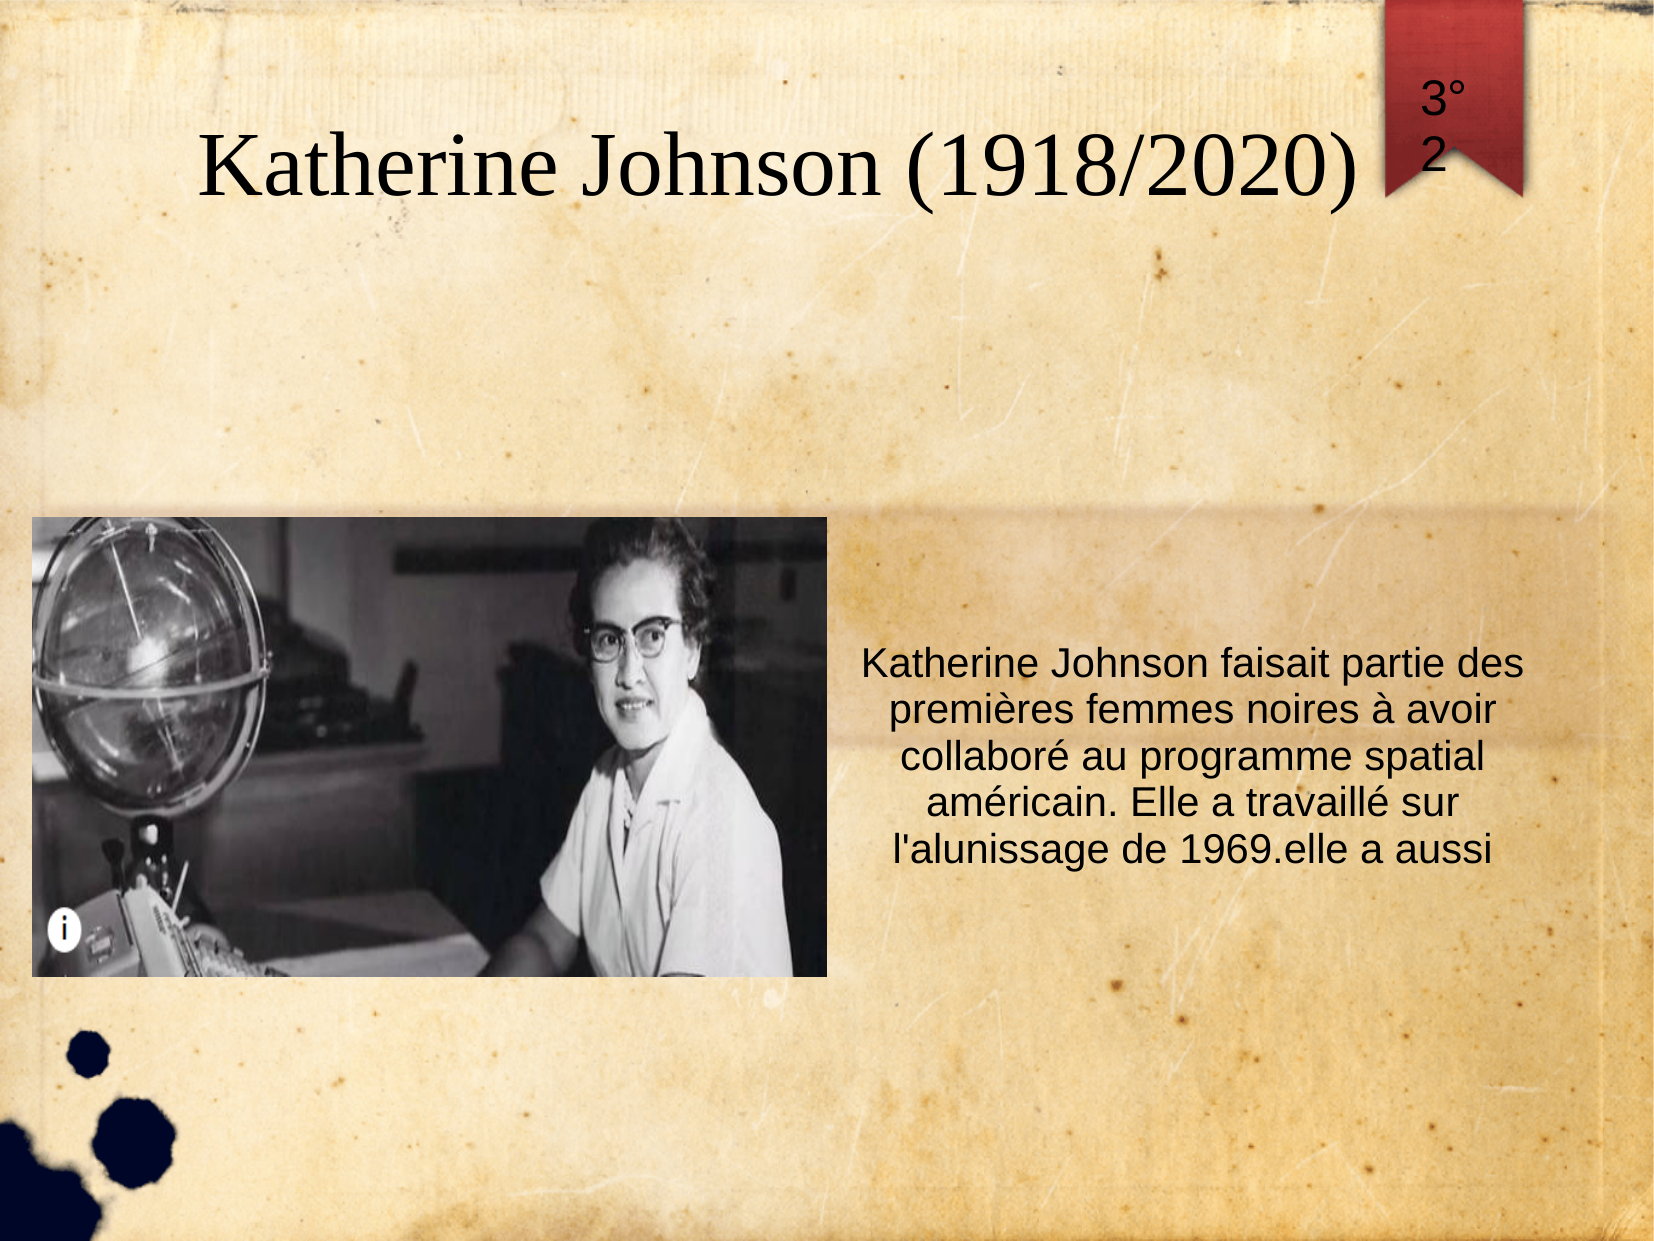

# Katherine Johnson (1918/2020)
3°2
Katherine Johnson faisait partie des premières femmes noires à avoir collaboré au programme spatial américain. Elle a travaillé sur l'alunissage de 1969.elle a aussi